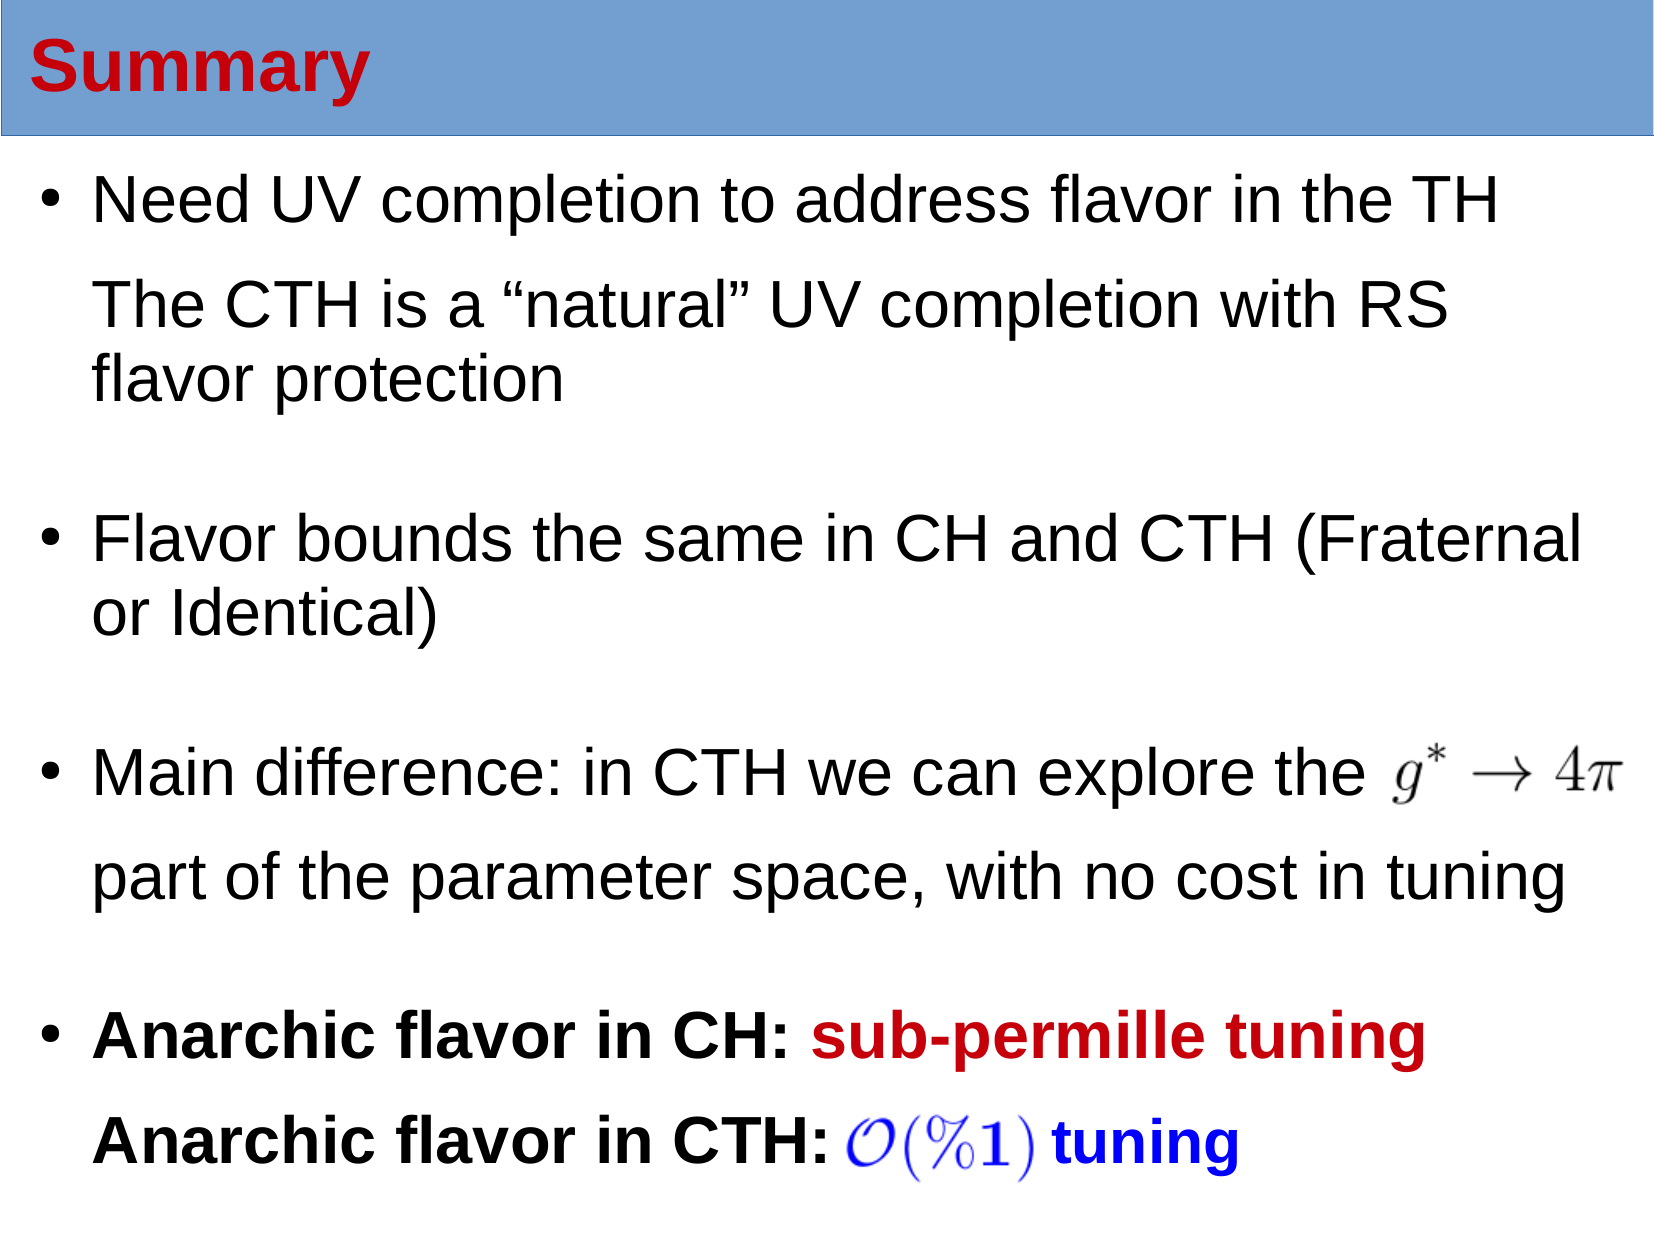

# Summary
Need UV completion to address flavor in the TH
The CTH is a “natural” UV completion with RS flavor protection
Flavor bounds the same in CH and CTH (Fraternal or Identical)
Main difference: in CTH we can explore the
part of the parameter space, with no cost in tuning
Anarchic flavor in CH: sub-permille tuning
Anarchic flavor in CTH: tuning